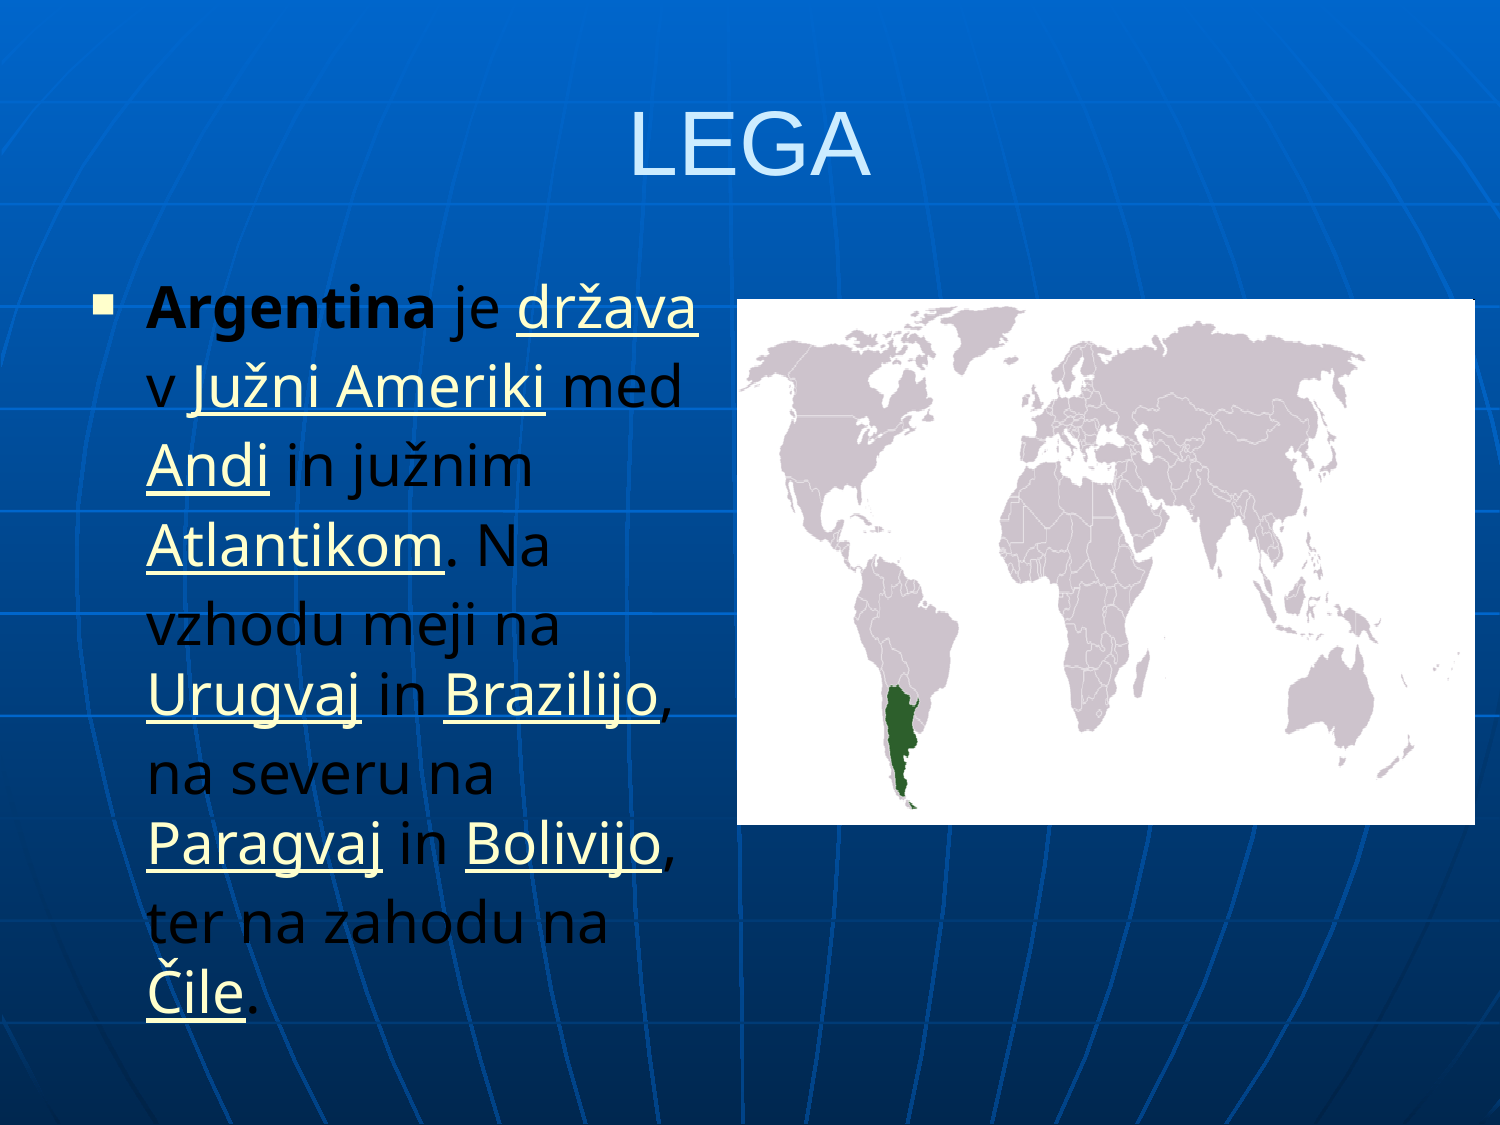

# LEGA
Argentina je država v Južni Ameriki med Andi in južnim Atlantikom. Na vzhodu meji na Urugvaj in Brazilijo, na severu na Paragvaj in Bolivijo, ter na zahodu na Čile.